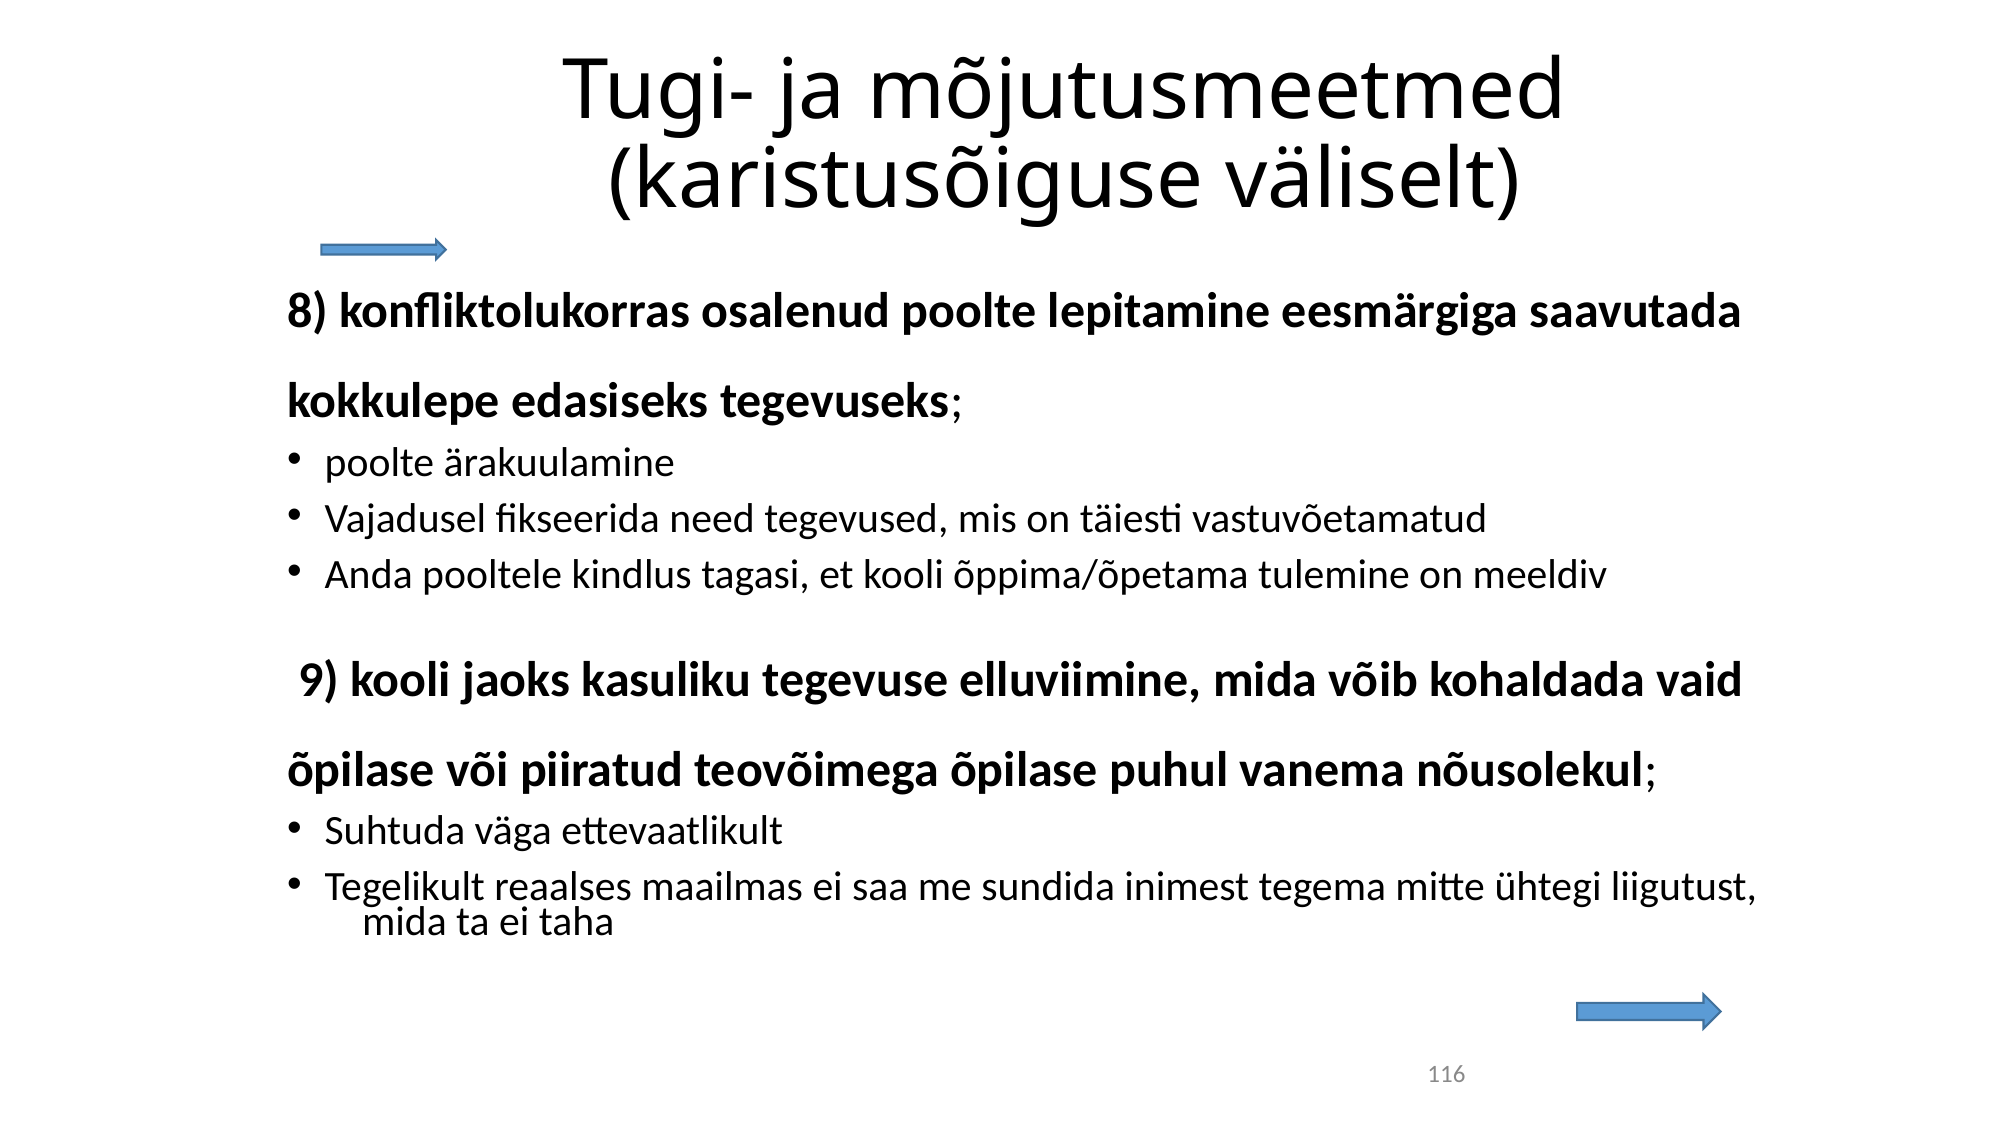

# Tugi- ja mõjutusmeetmed (karistusõiguse väliselt)
8) konfliktolukorras osalenud poolte lepitamine eesmärgiga saavutada kokkulepe edasiseks tegevuseks;
poolte ärakuulamine
Vajadusel fikseerida need tegevused, mis on täiesti vastuvõetamatud
Anda pooltele kindlus tagasi, et kooli õppima/õpetama tulemine on meeldiv
 9) kooli jaoks kasuliku tegevuse elluviimine, mida võib kohaldada vaid õpilase või piiratud teovõimega õpilase puhul vanema nõusolekul;
Suhtuda väga ettevaatlikult
Tegelikult reaalses maailmas ei saa me sundida inimest tegema mitte ühtegi liigutust, mida ta ei taha